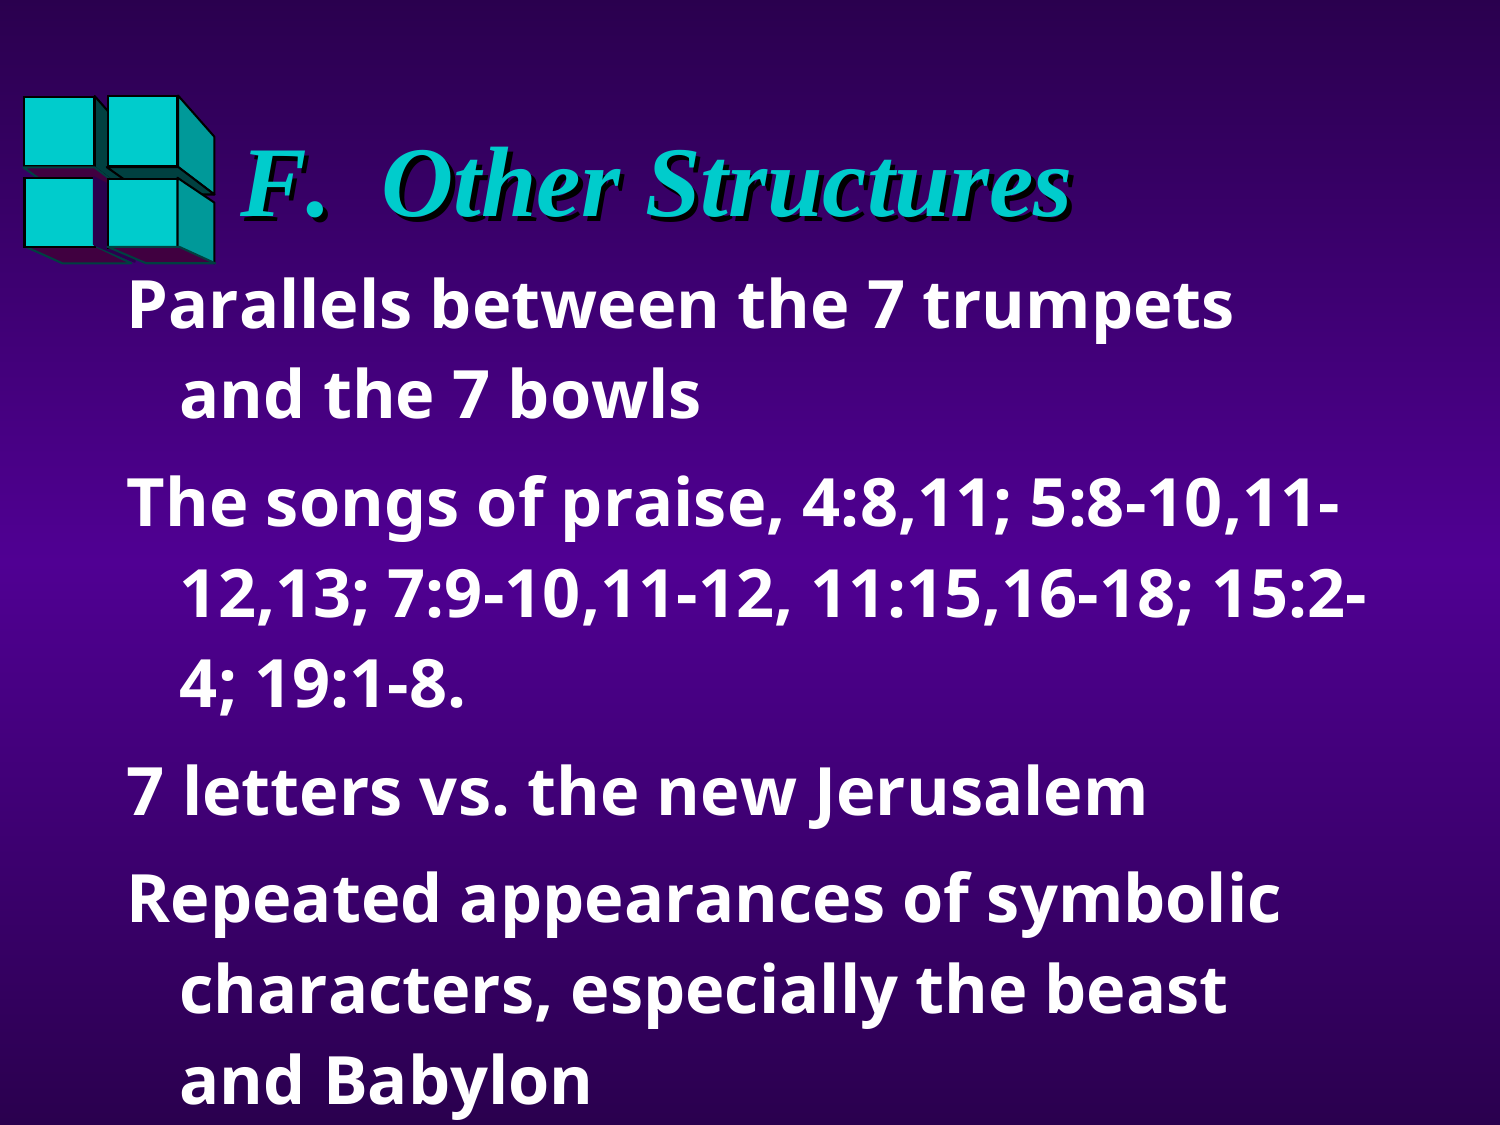

# F. Other Structures
Parallels between the 7 trumpets and the 7 bowls
The songs of praise, 4:8,11; 5:8-10,11-12,13; 7:9-10,11-12, 11:15,16-18; 15:2-4; 19:1-8.
7 letters vs. the new Jerusalem
Repeated appearances of symbolic characters, especially the beast and Babylon
Heptads